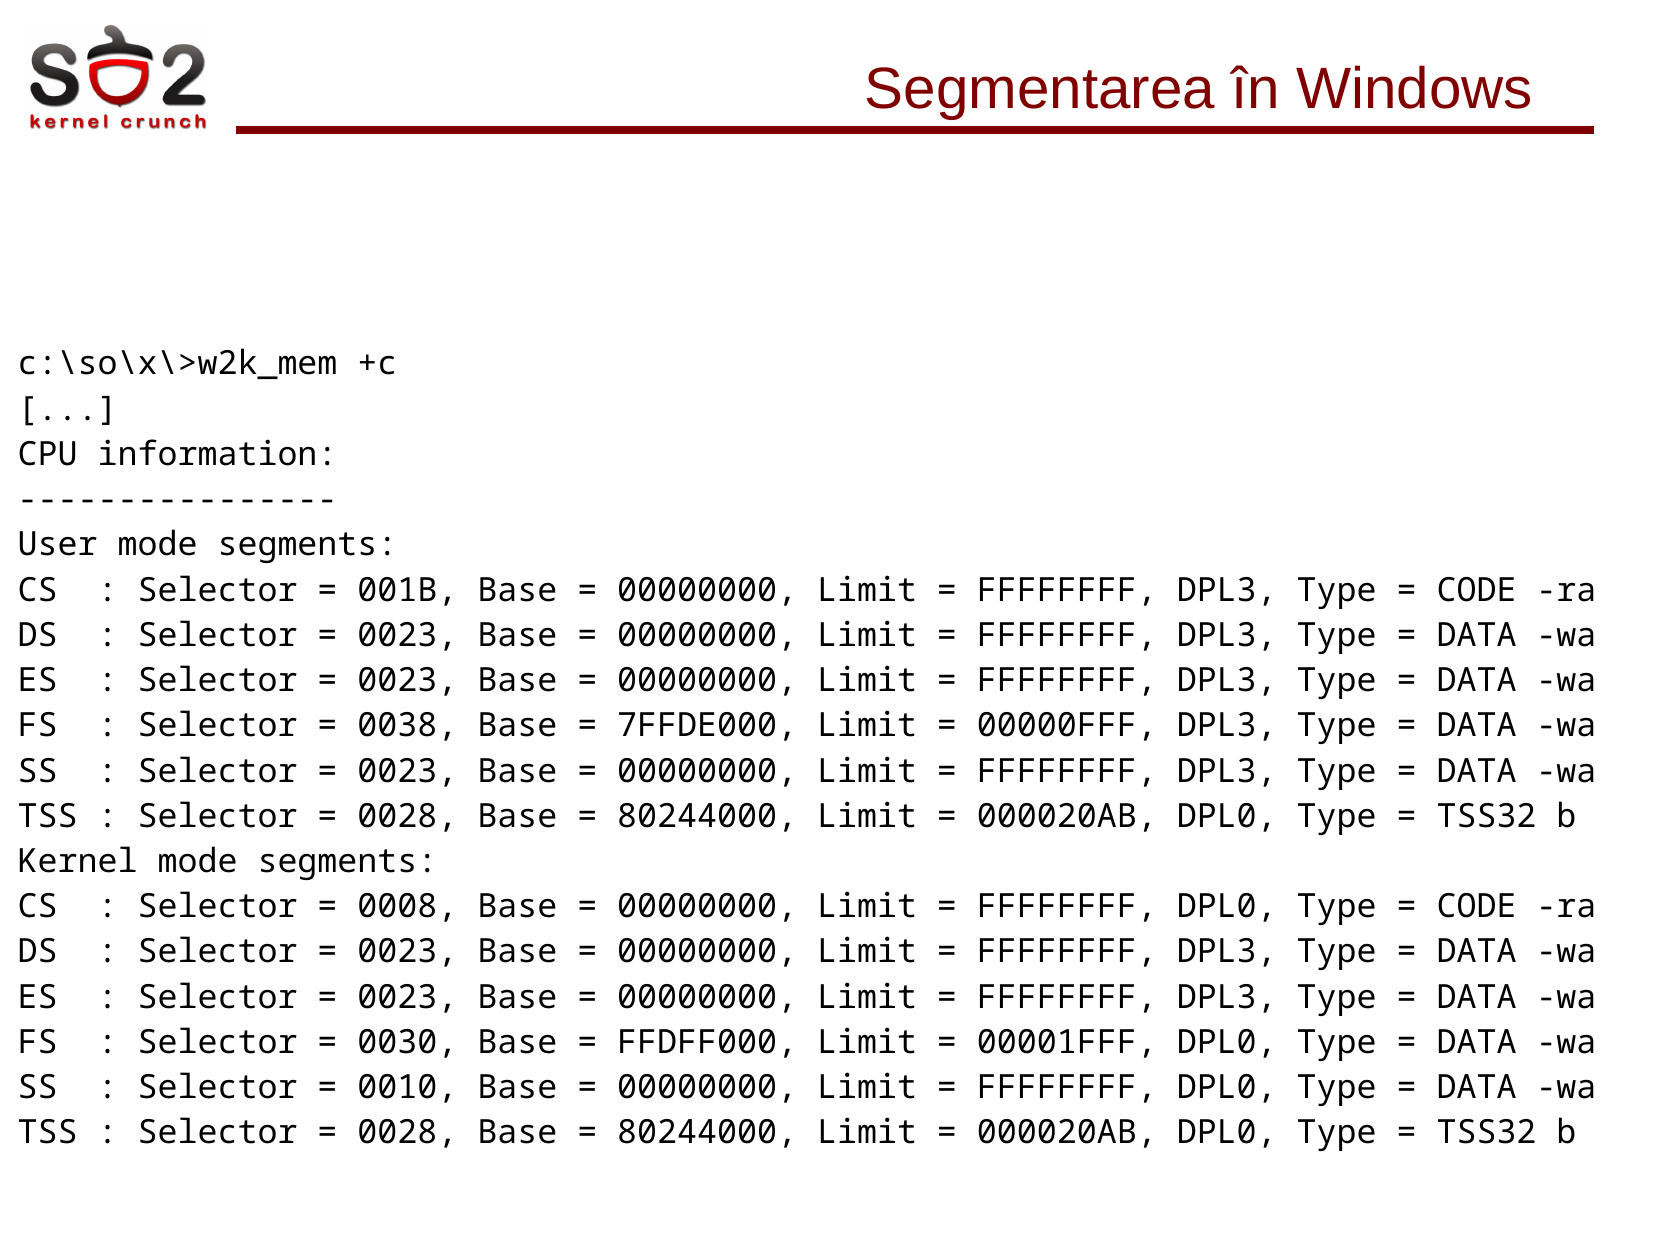

# Segmentarea în Windows
c:\so\x\>w2k_mem +c
[...]
CPU information:
----------------
User mode segments:
CS : Selector = 001B, Base = 00000000, Limit = FFFFFFFF, DPL3, Type = CODE -ra
DS : Selector = 0023, Base = 00000000, Limit = FFFFFFFF, DPL3, Type = DATA -wa
ES : Selector = 0023, Base = 00000000, Limit = FFFFFFFF, DPL3, Type = DATA -wa
FS : Selector = 0038, Base = 7FFDE000, Limit = 00000FFF, DPL3, Type = DATA -wa
SS : Selector = 0023, Base = 00000000, Limit = FFFFFFFF, DPL3, Type = DATA -wa
TSS : Selector = 0028, Base = 80244000, Limit = 000020AB, DPL0, Type = TSS32 b
Kernel mode segments:
CS : Selector = 0008, Base = 00000000, Limit = FFFFFFFF, DPL0, Type = CODE -ra
DS : Selector = 0023, Base = 00000000, Limit = FFFFFFFF, DPL3, Type = DATA -wa
ES : Selector = 0023, Base = 00000000, Limit = FFFFFFFF, DPL3, Type = DATA -wa
FS : Selector = 0030, Base = FFDFF000, Limit = 00001FFF, DPL0, Type = DATA -wa
SS : Selector = 0010, Base = 00000000, Limit = FFFFFFFF, DPL0, Type = DATA -wa
TSS : Selector = 0028, Base = 80244000, Limit = 000020AB, DPL0, Type = TSS32 b